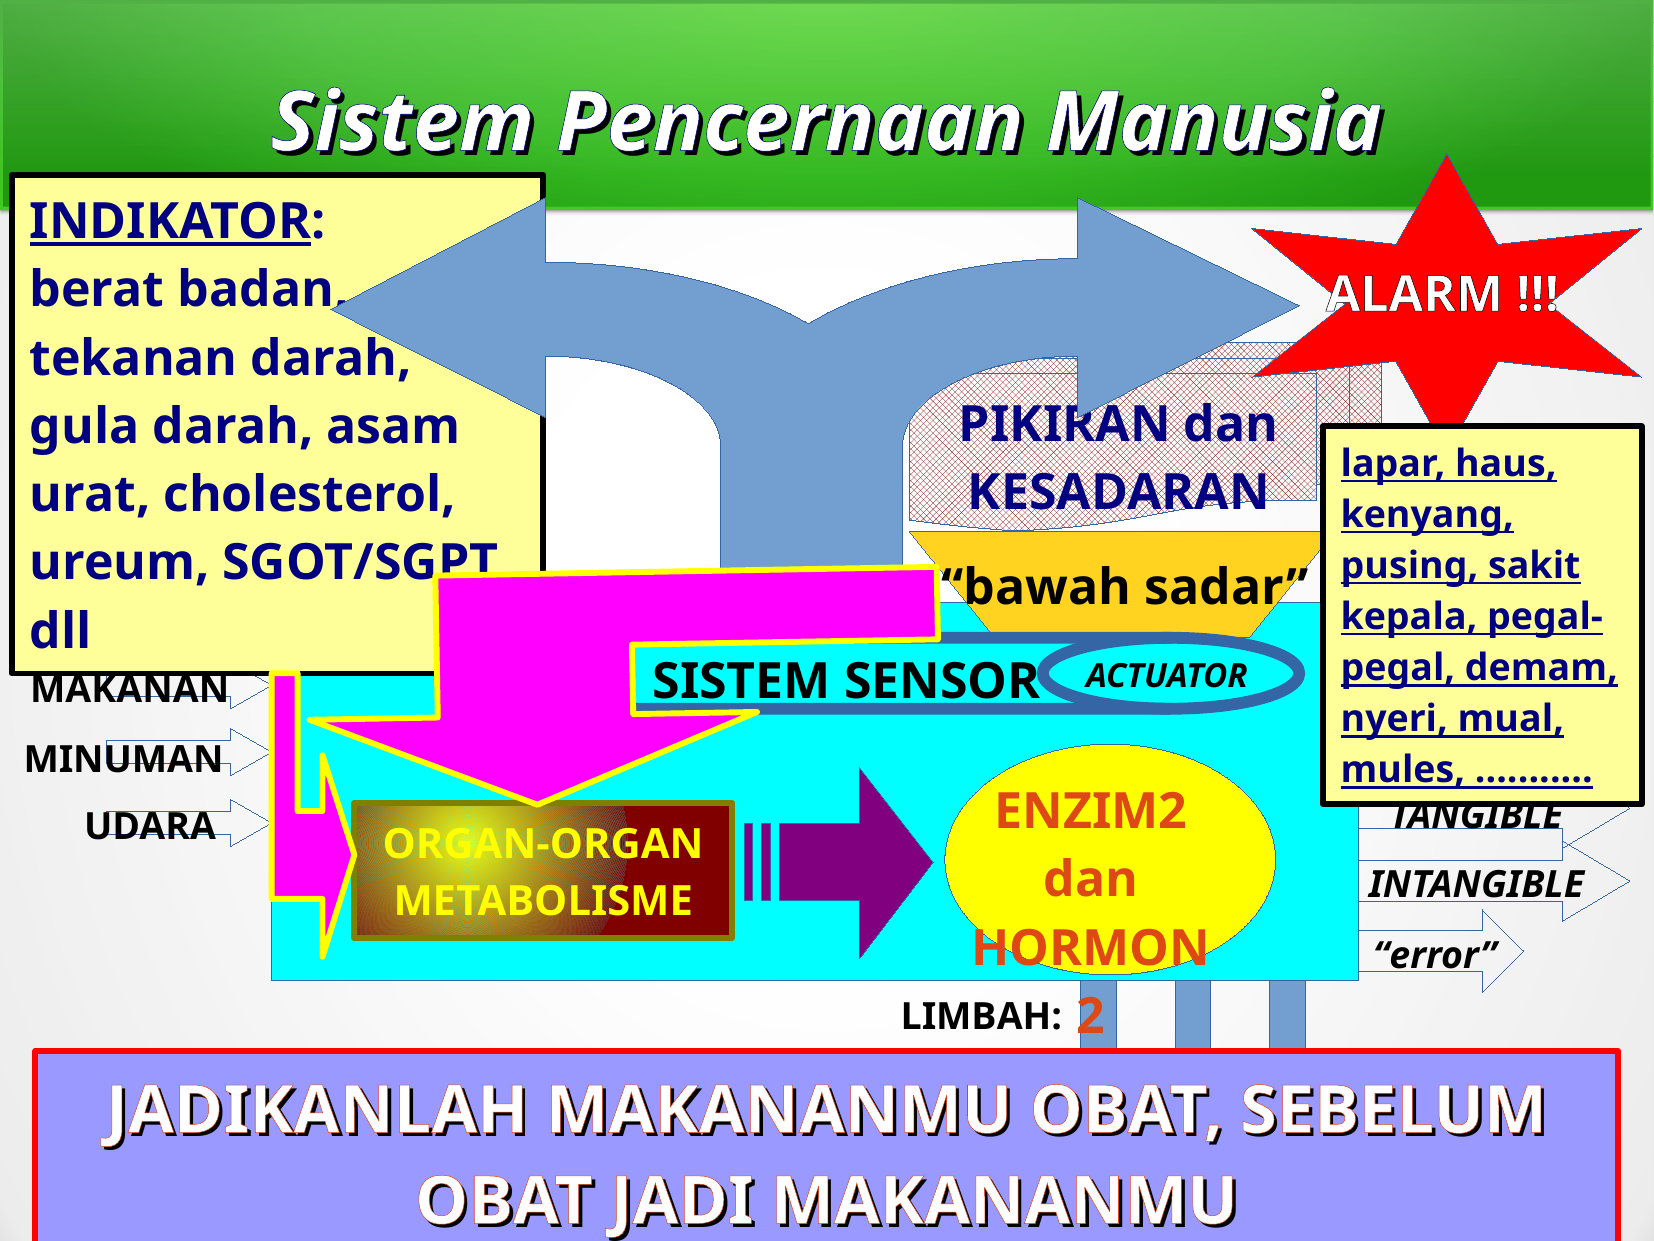

# Sistem Pencernaan Manusia
INDIKATOR:
berat badan, tekanan darah, gula darah, asam urat, cholesterol, ureum, SGOT/SGPT, dll
ALARM !!!
PIKIRAN dan KESADARAN
lapar, haus, kenyang, pusing, sakit kepala, pegal-pegal, demam, nyeri, mual, mules, ...........
“bawah sadar”
ASUPAN:
SISTEM SENSOR
ACTUATOR
MAKANAN
MINUMAN
HASIL:
ENZIM2
dan
HORMON2
TANGIBLE
UDARA
ORGAN-ORGAN
METABOLISME
INTANGIBLE
“error”
LIMBAH:
JADIKANLAH MAKANANMU OBAT, SEBELUM OBAT JADI MAKANANMU
PADAT
GAS
CAIR